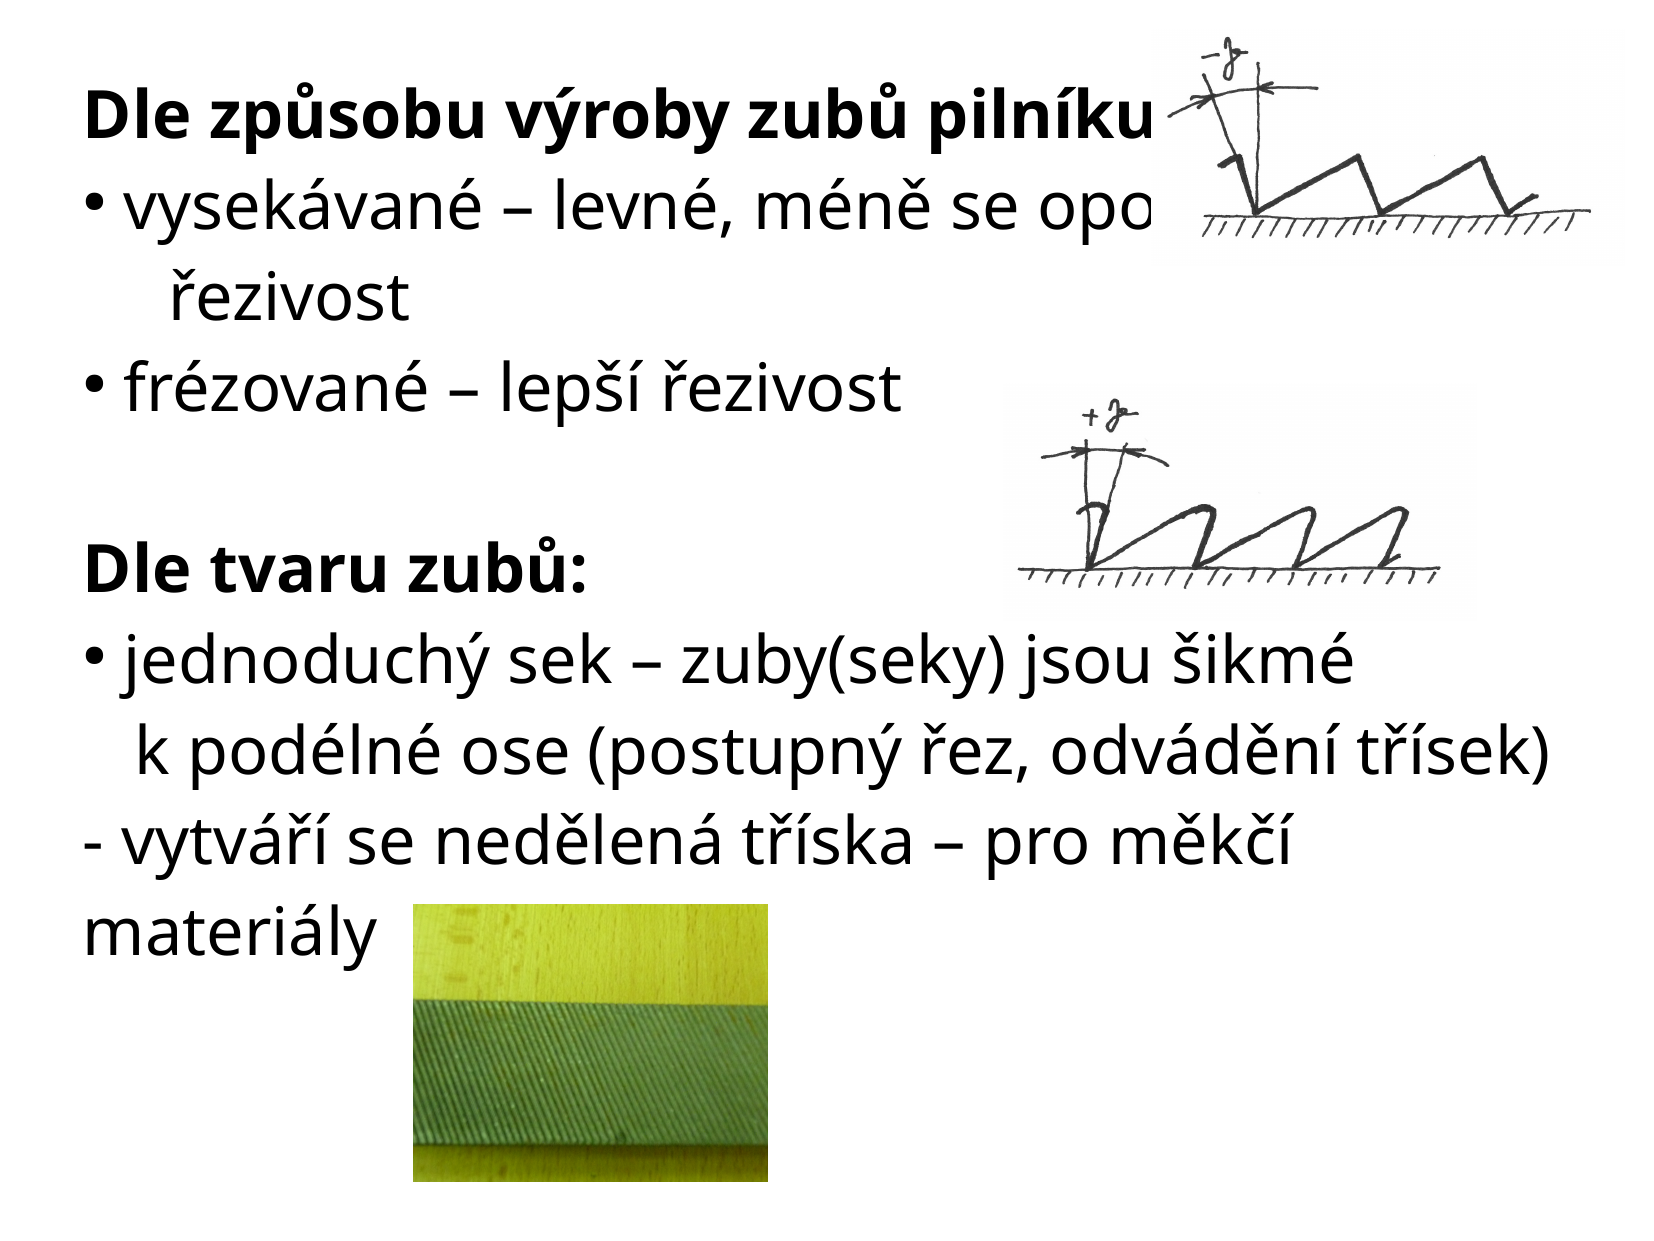

# Druhy pilníků
Dle způsobu výroby zubů pilníku:
 vysekávané – levné, méně se opotřebí, menší řezivost
 frézované – lepší řezivost
Dle tvaru zubů:
 jednoduchý sek – zuby(seky) jsou šikmé
 k podélné ose (postupný řez, odvádění třísek)
- vytváří se nedělená tříska – pro měkčí materiály